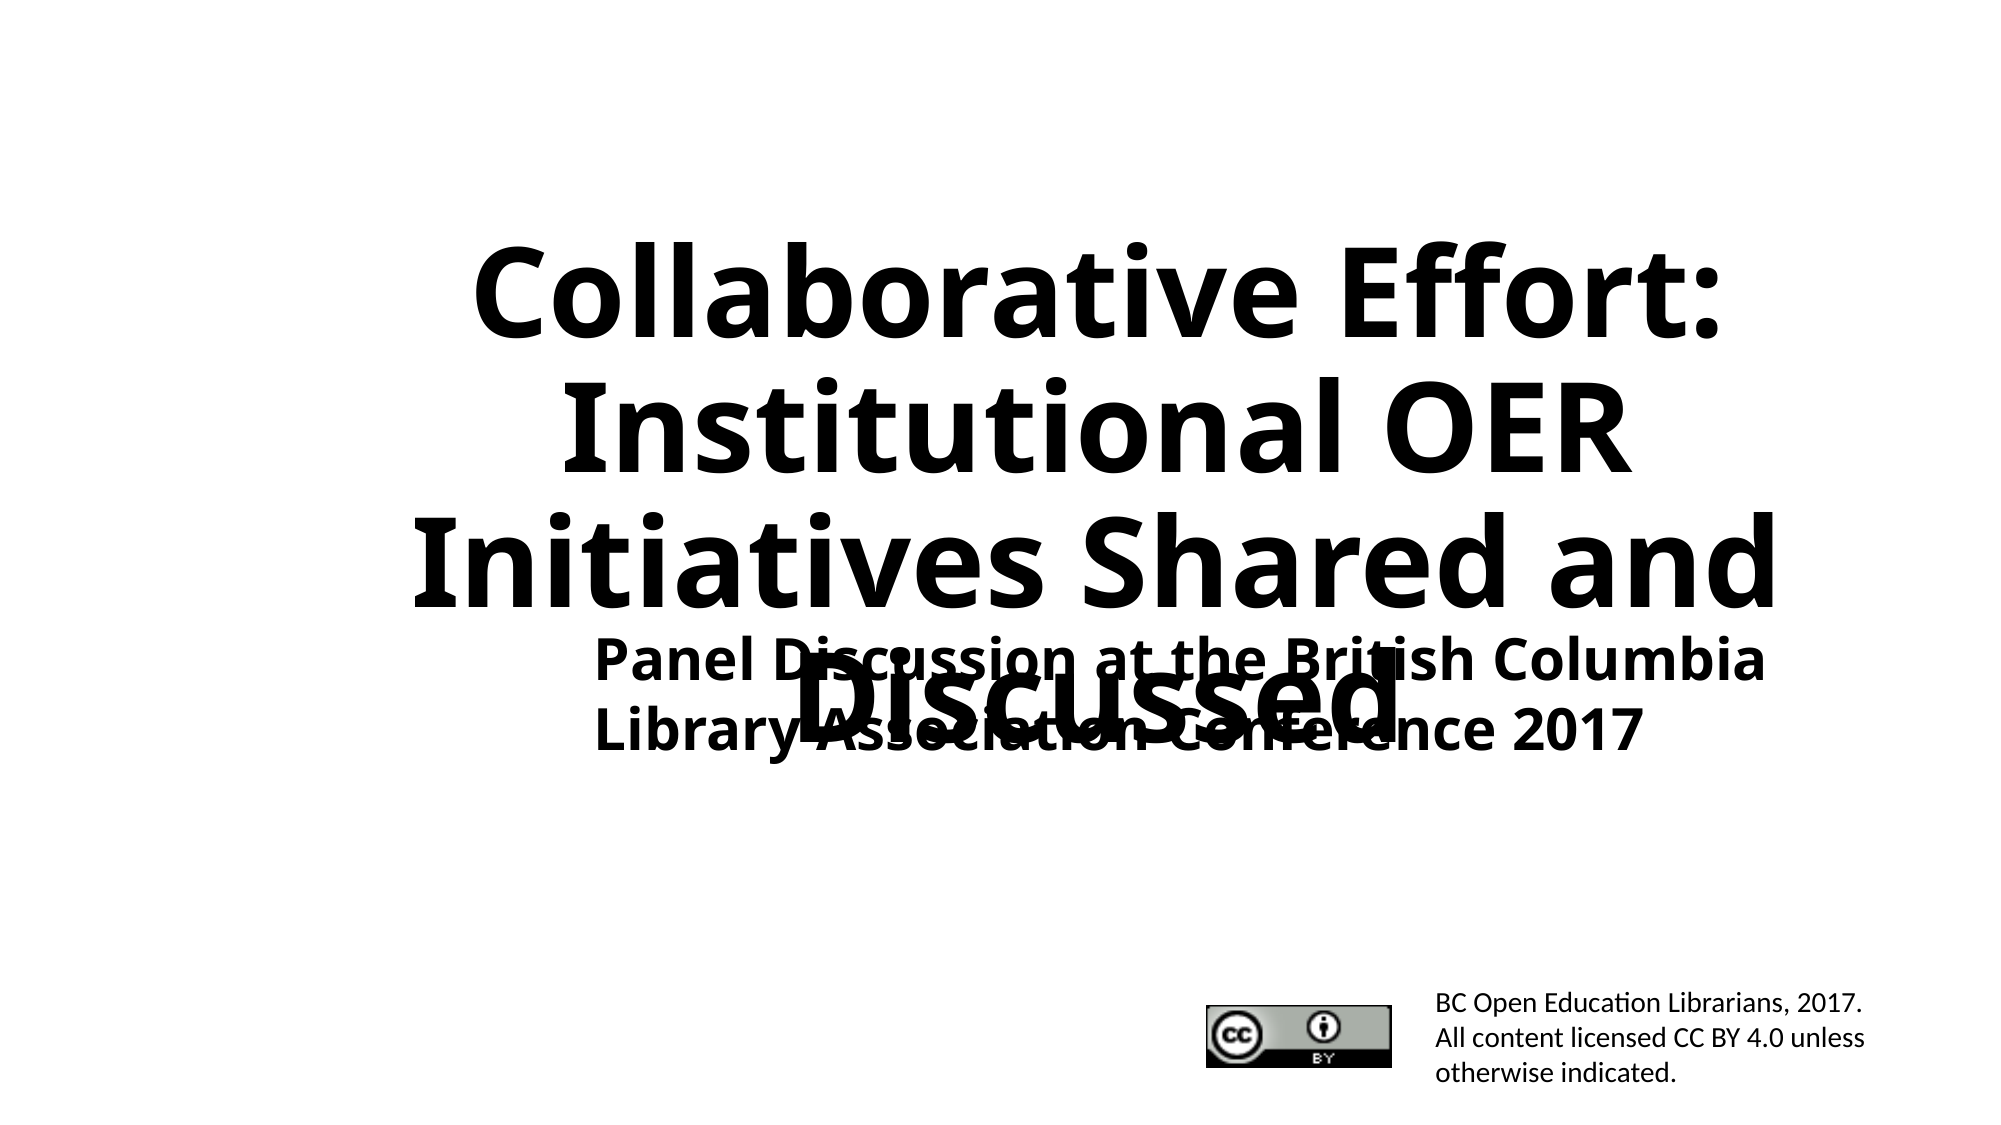

# Collaborative Effort: Institutional OER Initiatives Shared and Discussed
Panel Discussion at the British Columbia Library Association Conference 2017
BC Open Education Librarians, 2017. All content licensed CC BY 4.0 unless otherwise indicated.